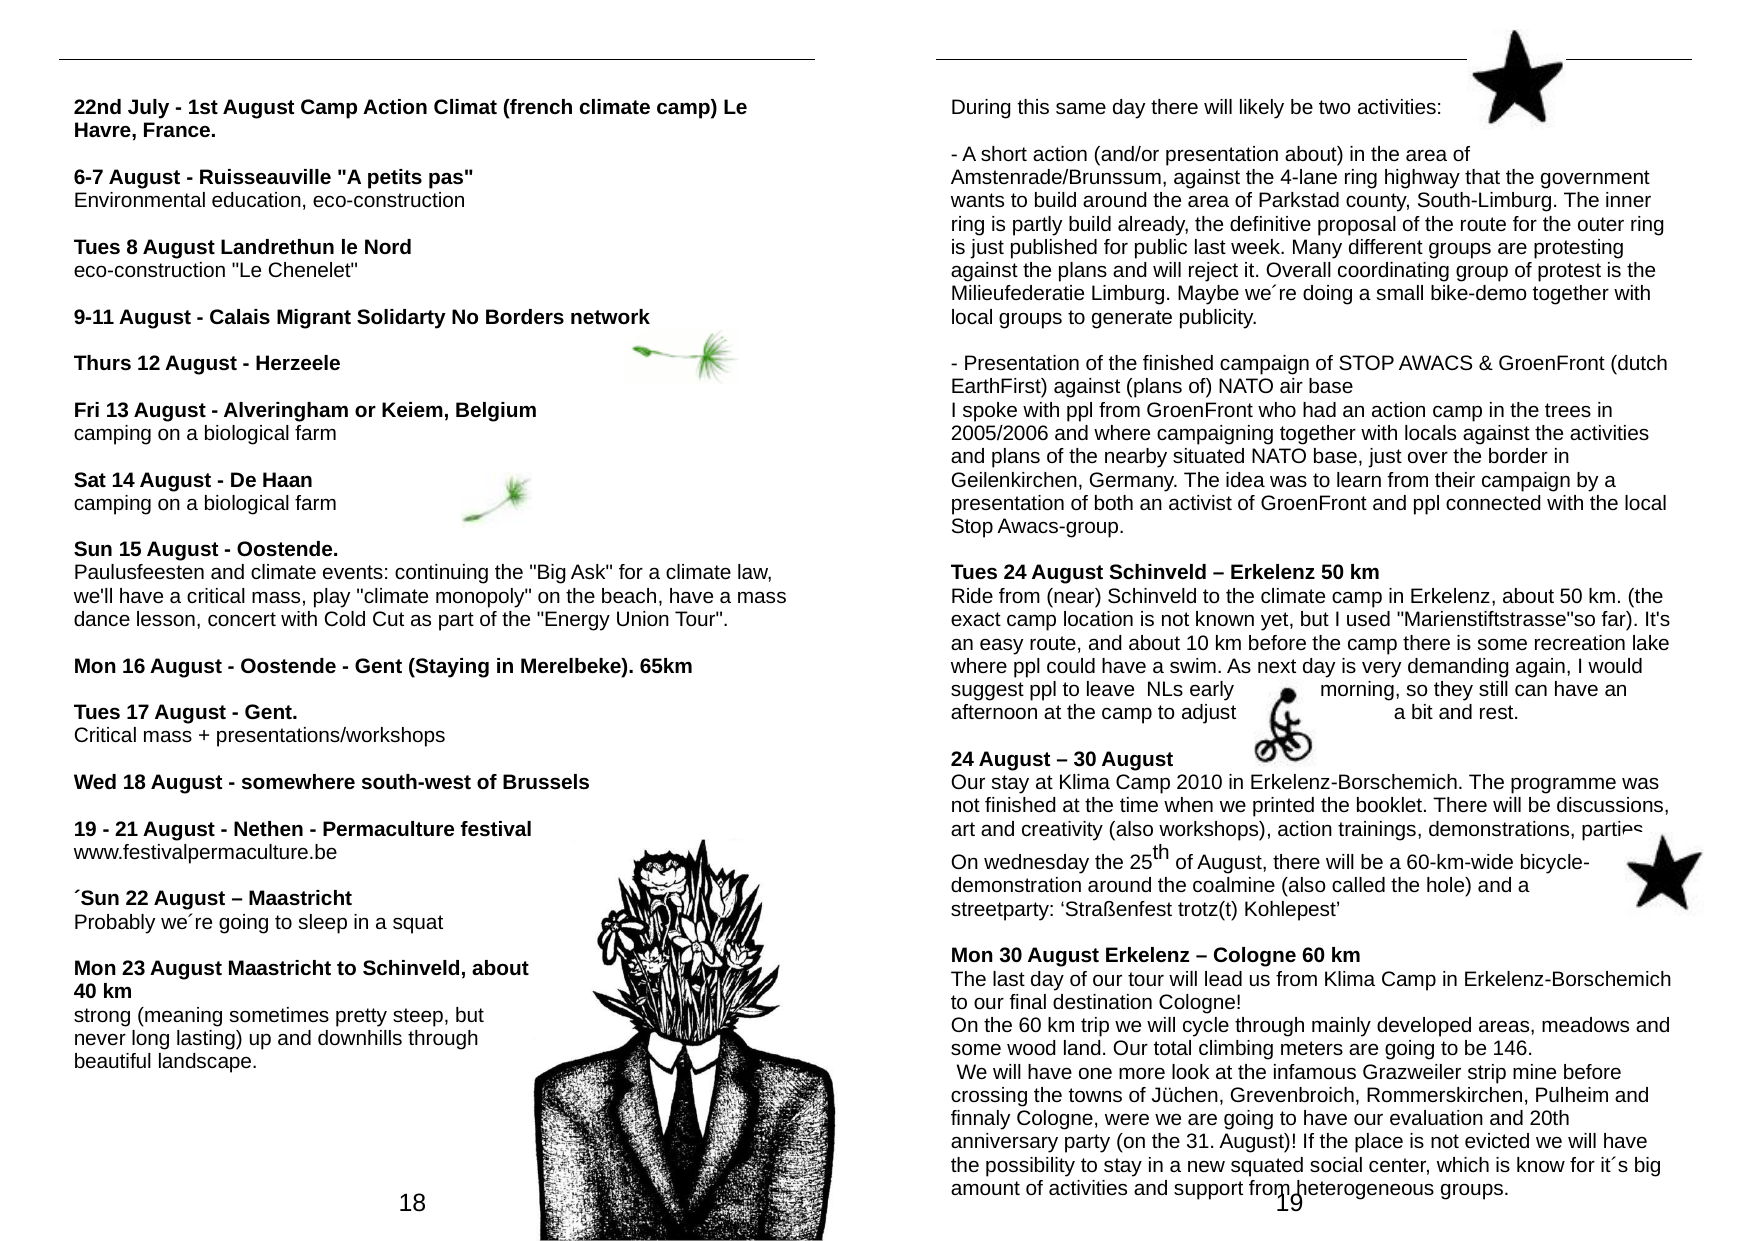

22nd July - 1st August Camp Action Climat (french climate camp) Le Havre, France.
6-7 August - Ruisseauville "A petits pas"
Environmental education, eco-construction
Tues 8 August Landrethun le Nord
eco-construction "Le Chenelet"
9-11 August - Calais Migrant Solidarty No Borders network
Thurs 12 August - Herzeele
Fri 13 August - Alveringham or Keiem, Belgium
camping on a biological farm
Sat 14 August - De Haan
camping on a biological farm
Sun 15 August - Oostende.
Paulusfeesten and climate events: continuing the "Big Ask" for a climate law, we'll have a critical mass, play "climate monopoly" on the beach, have a mass dance lesson, concert with Cold Cut as part of the "Energy Union Tour".
Mon 16 August - Oostende - Gent (Staying in Merelbeke). 65km
Tues 17 August - Gent.
Critical mass + presentations/workshops
Wed 18 August - somewhere south-west of Brussels
19 - 21 August - Nethen - Permaculture festival www.festivalpermaculture.be
´Sun 22 August – Maastricht
Probably we´re going to sleep in a squat
Mon 23 August Maastricht to Schinveld, about
40 km
strong (meaning sometimes pretty steep, but
never long lasting) up and downhills through
beautiful landscape.
During this same day there will likely be two activities:
- A short action (and/or presentation about) in the area of Amstenrade/Brunssum, against the 4-lane ring highway that the government wants to build around the area of Parkstad county, South-Limburg. The inner ring is partly build already, the definitive proposal of the route for the outer ring is just published for public last week. Many different groups are protesting against the plans and will reject it. Overall coordinating group of protest is the Milieufederatie Limburg. Maybe we´re doing a small bike-demo together with local groups to generate publicity.
- Presentation of the finished campaign of STOP AWACS & GroenFront (dutch EarthFirst) against (plans of) NATO air base
I spoke with ppl from GroenFront who had an action camp in the trees in 2005/2006 and where campaigning together with locals against the activities and plans of the nearby situated NATO base, just over the border in Geilenkirchen, Germany. The idea was to learn from their campaign by a presentation of both an activist of GroenFront and ppl connected with the local Stop Awacs-group.
Tues 24 August Schinveld – Erkelenz 50 km
Ride from (near) Schinveld to the climate camp in Erkelenz, about 50 km. (the exact camp location is not known yet, but I used "Marienstiftstrasse"so far). It's an easy route, and about 10 km before the camp there is some recreation lake where ppl could have a swim. As next day is very demanding again, I would suggest ppl to leave  NLs early 		morning, so they still can have an afternoon at the camp to adjust 			a bit and rest.
24 August – 30 August
Our stay at Klima Camp 2010 in Erkelenz-Borschemich. The programme was not finished at the time when we printed the booklet. There will be discussions, art and creativity (also workshops), action trainings, demonstrations, parties. On wednesday the 25th of August, there will be a 60-km-wide bicycle-demonstration around the coalmine (also called the hole) and a
streetparty: ‘Straßenfest trotz(t) Kohlepest’
Mon 30 August Erkelenz – Cologne 60 km
The last day of our tour will lead us from Klima Camp in Erkelenz-Borschemich to our final destination Cologne!
On the 60 km trip we will cycle through mainly developed areas, meadows and some wood land. Our total climbing meters are going to be 146.
 We will have one more look at the infamous Grazweiler strip mine before crossing the towns of Jüchen, Grevenbroich, Rommerskirchen, Pulheim and finnaly Cologne, were we are going to have our evaluation and 20th anniversary party (on the 31. August)! If the place is not evicted we will have the possibility to stay in a new squated social center, which is know for it´s big amount of activities and support from heterogeneous groups.
18
19